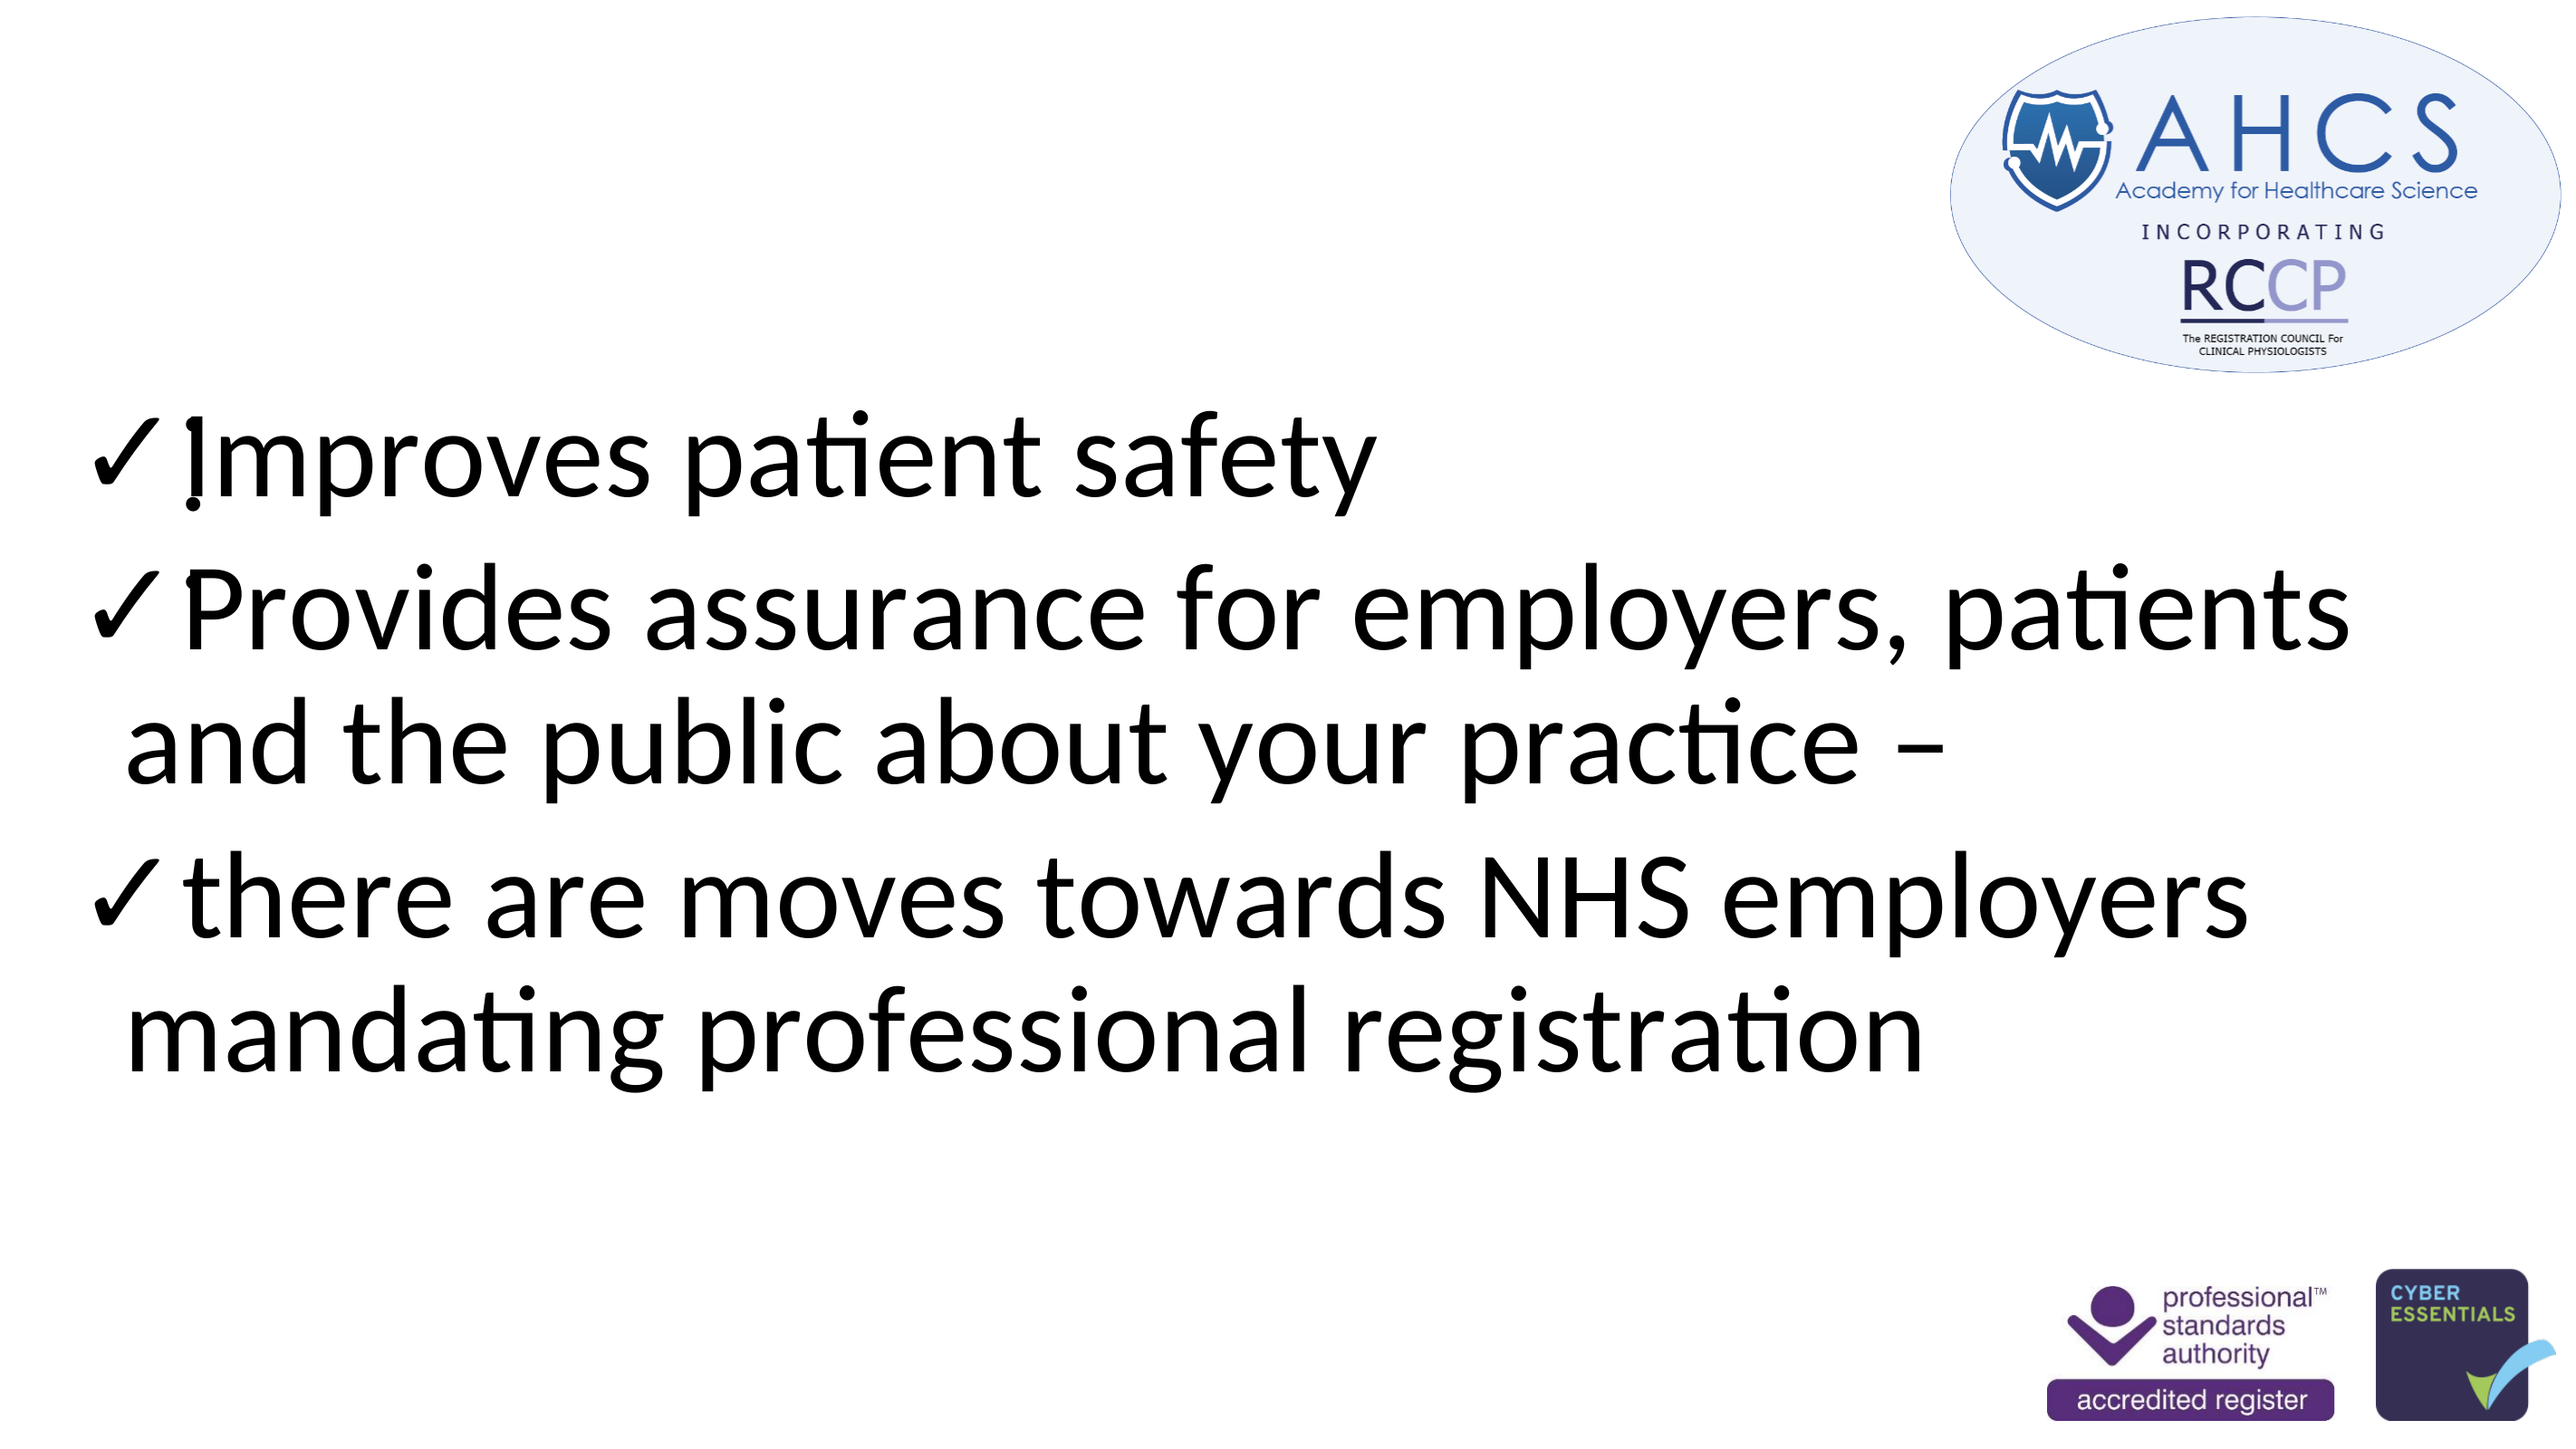

Improves patient safety
Provides assurance for employers, patients and the public about your practice –
there are moves towards NHS employers mandating professional registration
#